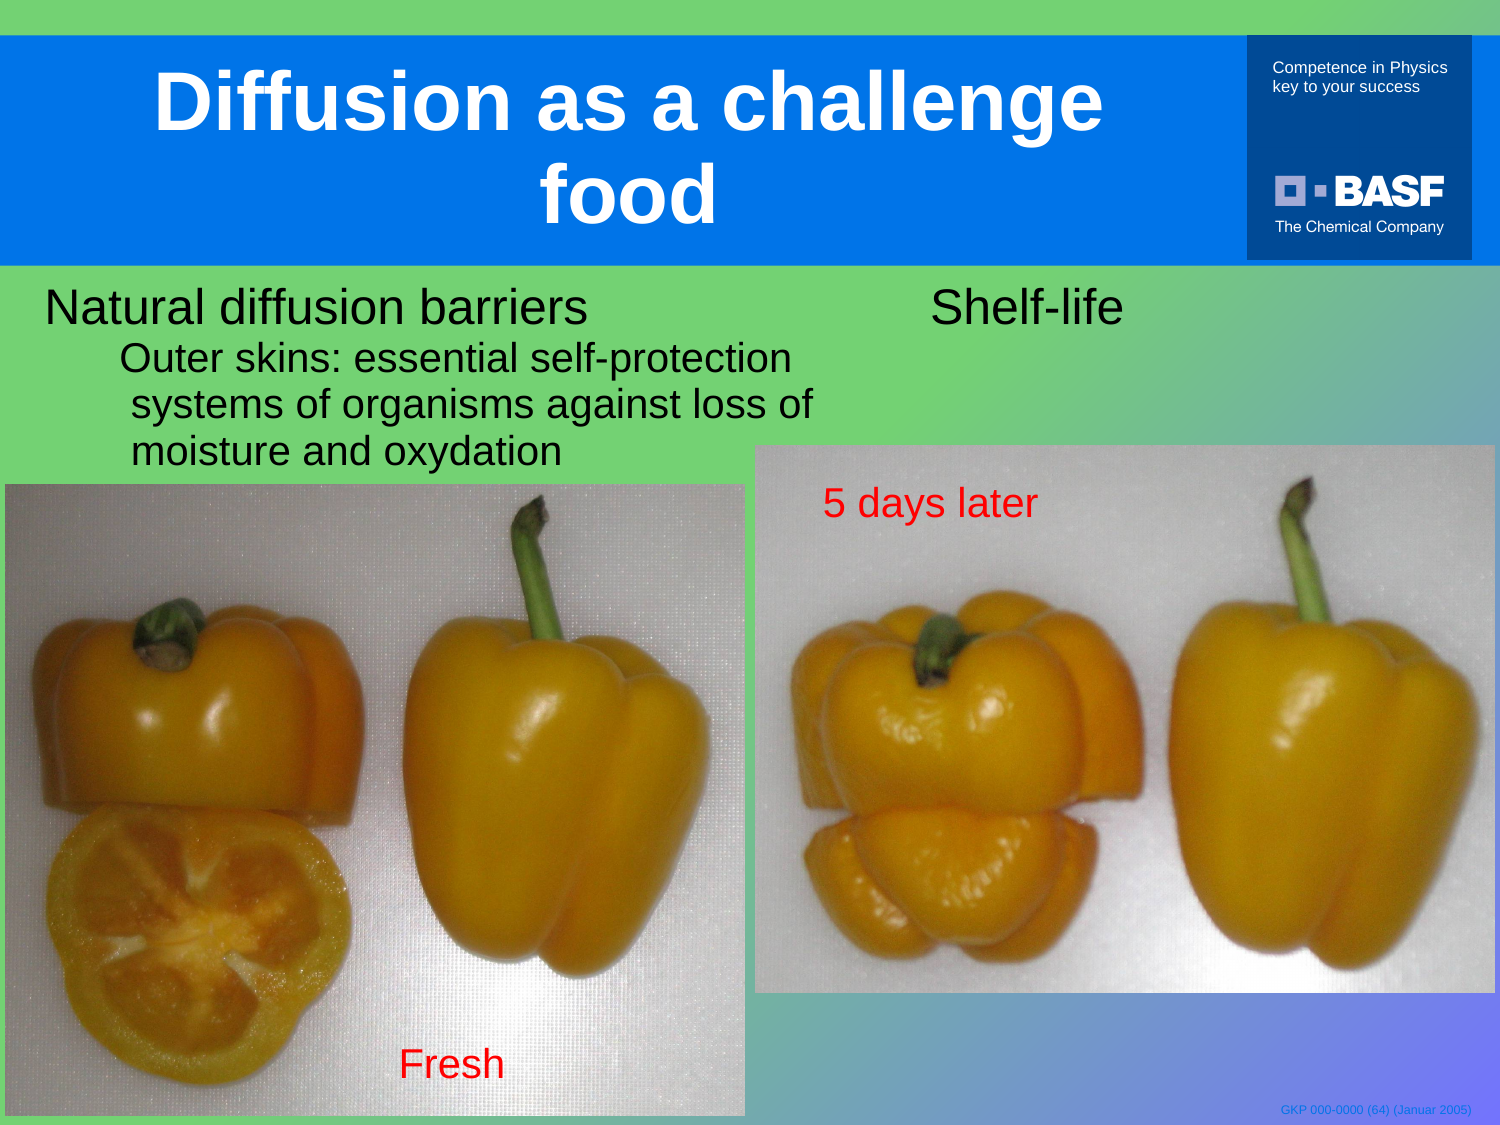

# Diffusion as a challenge food
Natural diffusion barriers
Outer skins: essential self-protection
 systems of organisms against loss of
 moisture and oxydation
Shelf-life
5 days later
Fresh